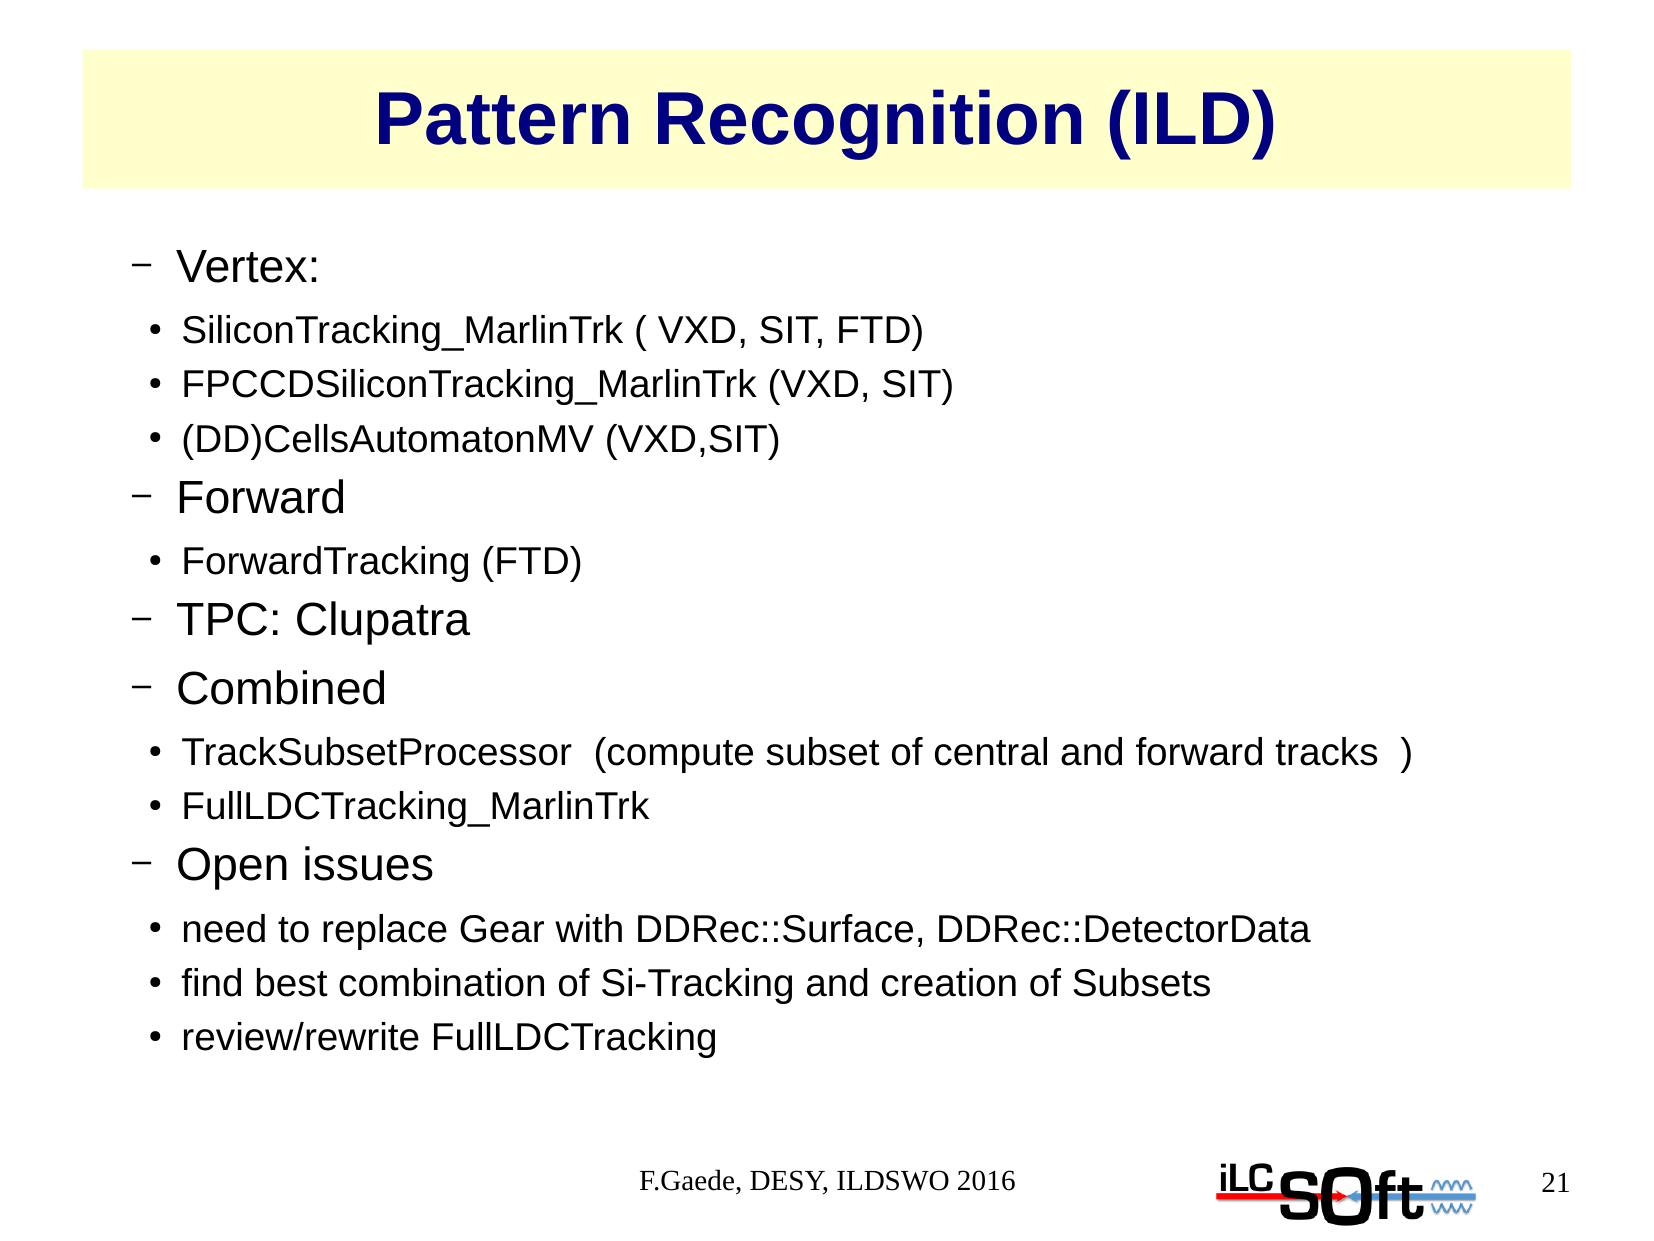

# Pattern Recognition (ILD)
Vertex:
SiliconTracking_MarlinTrk ( VXD, SIT, FTD)
FPCCDSiliconTracking_MarlinTrk (VXD, SIT)
(DD)CellsAutomatonMV (VXD,SIT)
Forward
ForwardTracking (FTD)
TPC: Clupatra
Combined
TrackSubsetProcessor (compute subset of central and forward tracks )
FullLDCTracking_MarlinTrk
Open issues
need to replace Gear with DDRec::Surface, DDRec::DetectorData
find best combination of Si-Tracking and creation of Subsets
review/rewrite FullLDCTracking
21